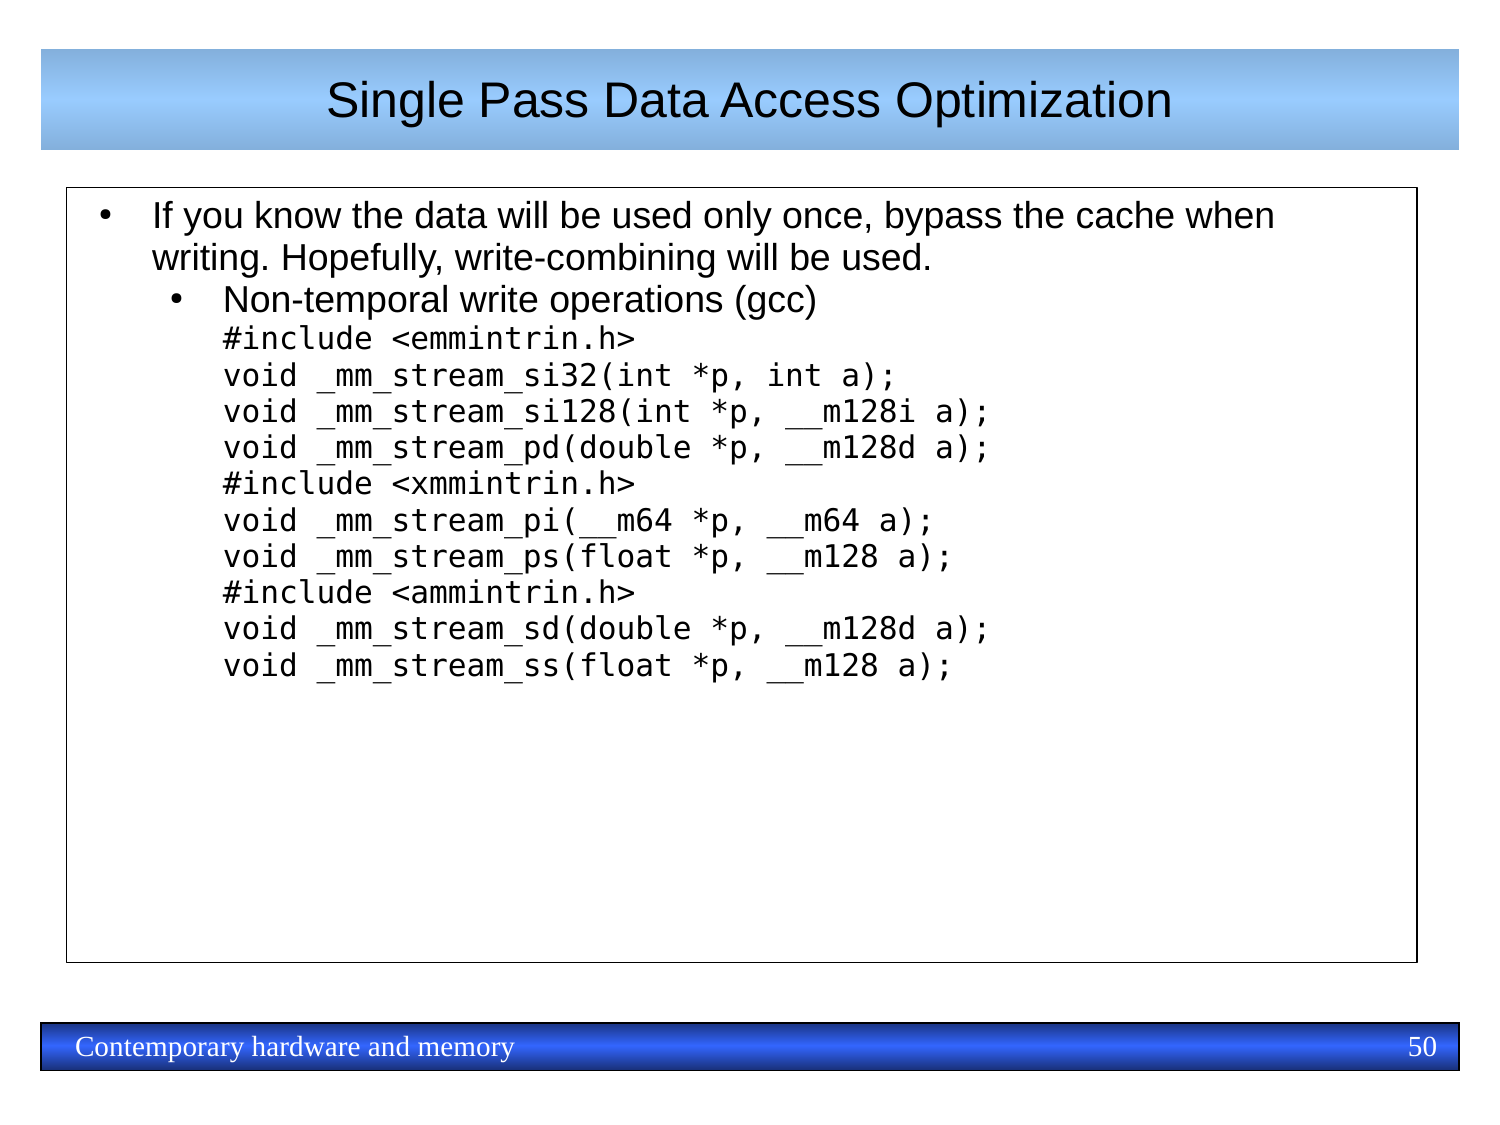

# Single Pass Data Access Optimization
If you know the data will be used only once, bypass the cache when writing. Hopefully, write-combining will be used.
Non-temporal write operations (gcc)
#include <emmintrin.h>
void _mm_stream_si32(int *p, int a);
void _mm_stream_si128(int *p, __m128i a);
void _mm_stream_pd(double *p, __m128d a);
#include <xmmintrin.h>
void _mm_stream_pi(__m64 *p, __m64 a);
void _mm_stream_ps(float *p, __m128 a);
#include <ammintrin.h>
void _mm_stream_sd(double *p, __m128d a);
void _mm_stream_ss(float *p, __m128 a);
Contemporary hardware and memory
50